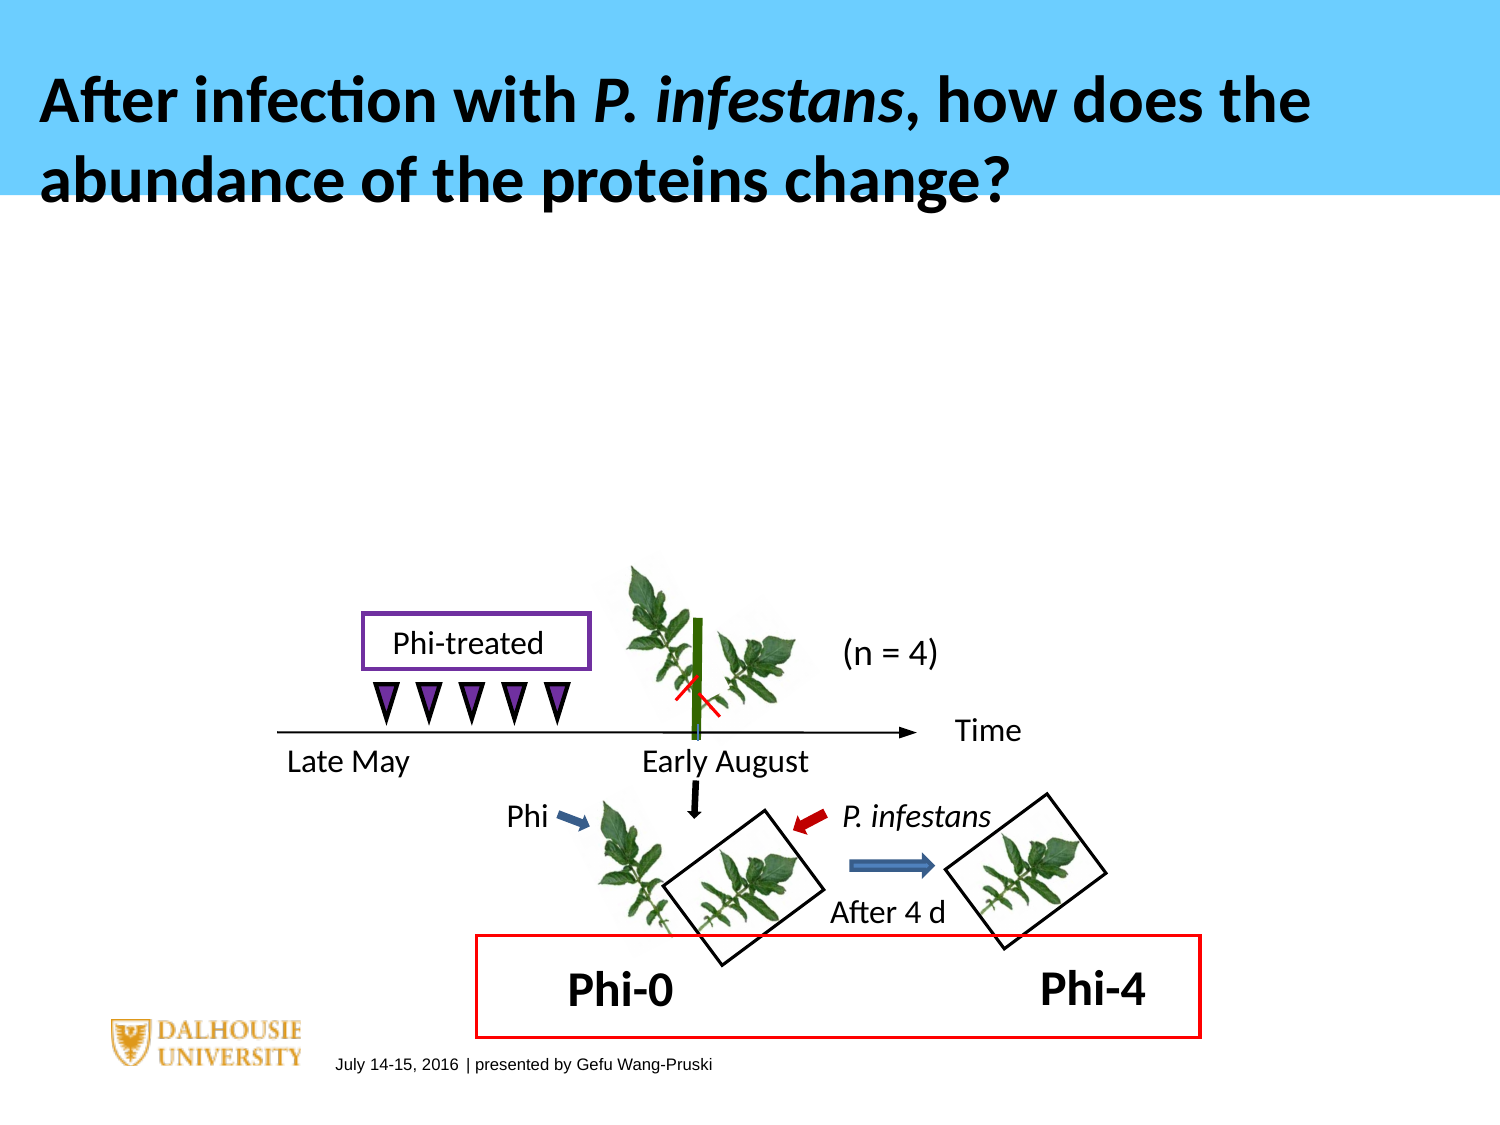

After infection with P. infestans, how does the abundance of the proteins change?
Phi-treated
Time
Phi
P. infestans
After 4 d
 Phi-4
 Phi-0
(n = 4)
Late May
Early August